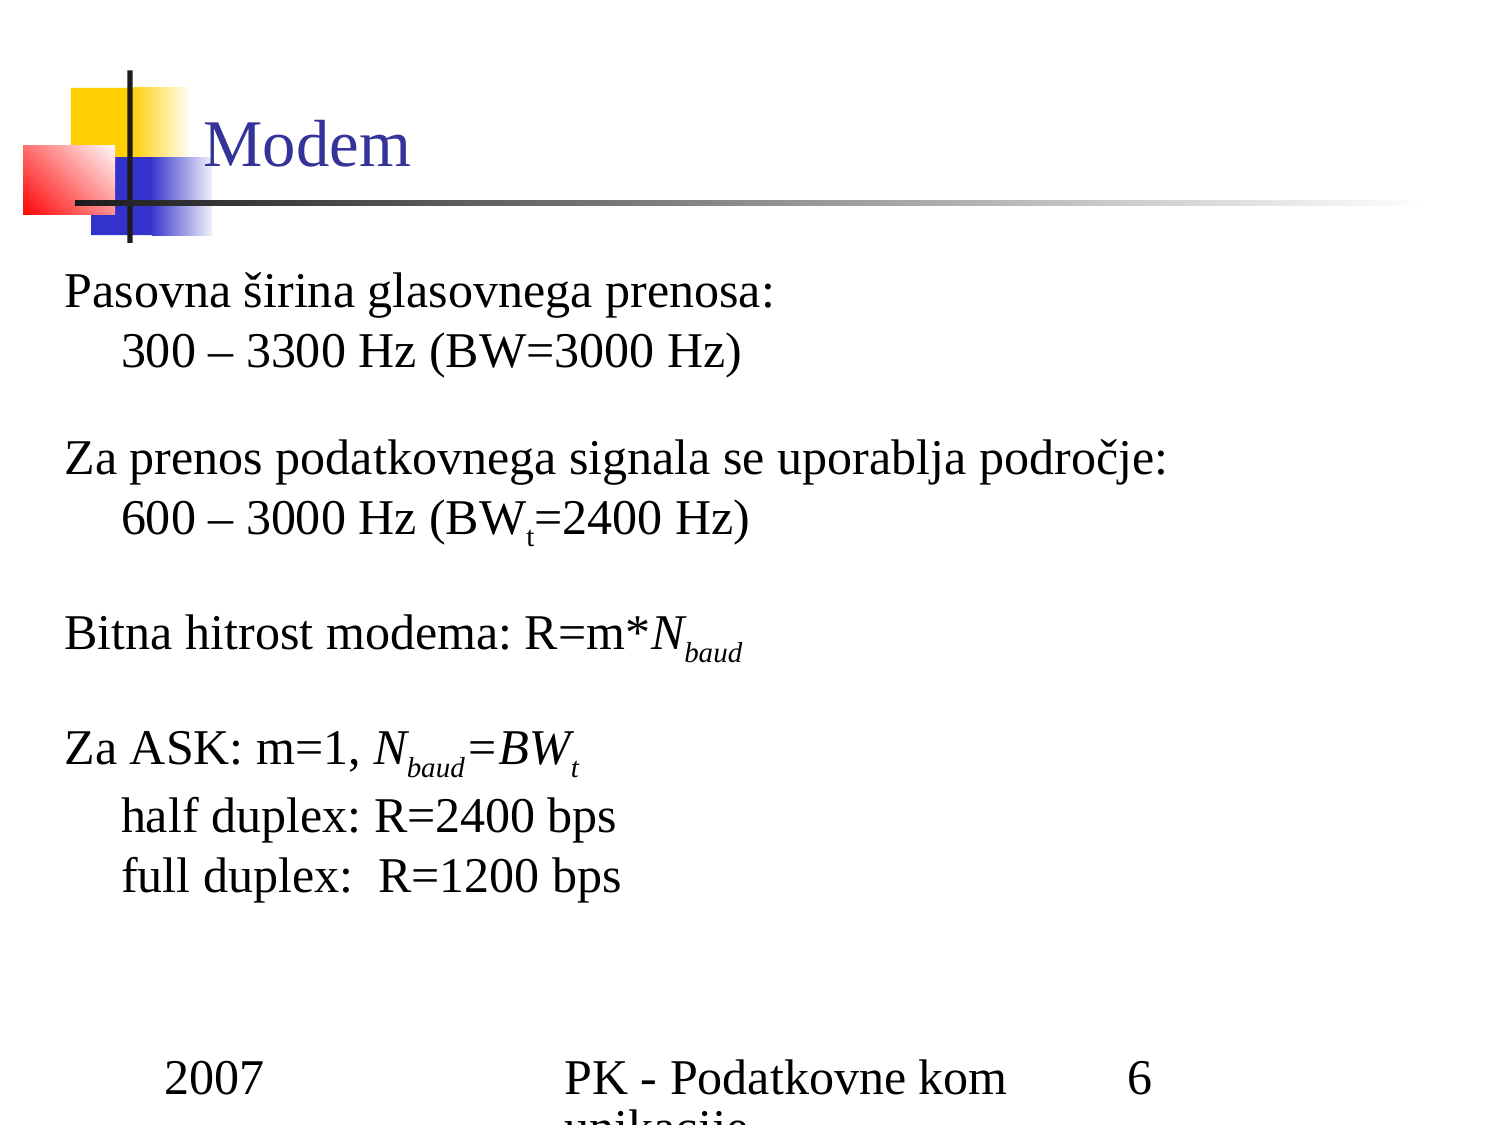

# Modem
Pasovna širina glasovnega prenosa:
300 – 3300 Hz (BW=3000 Hz)
Za prenos podatkovnega signala se uporablja področje:
600 – 3000 Hz (BWt=2400 Hz)
Bitna hitrost modema: R=m*Nbaud
Za ASK: m=1, Nbaud=BWt
half duplex: R=2400 bps
full duplex: R=1200 bps
2007
PK - Podatkovne komunikacije
6